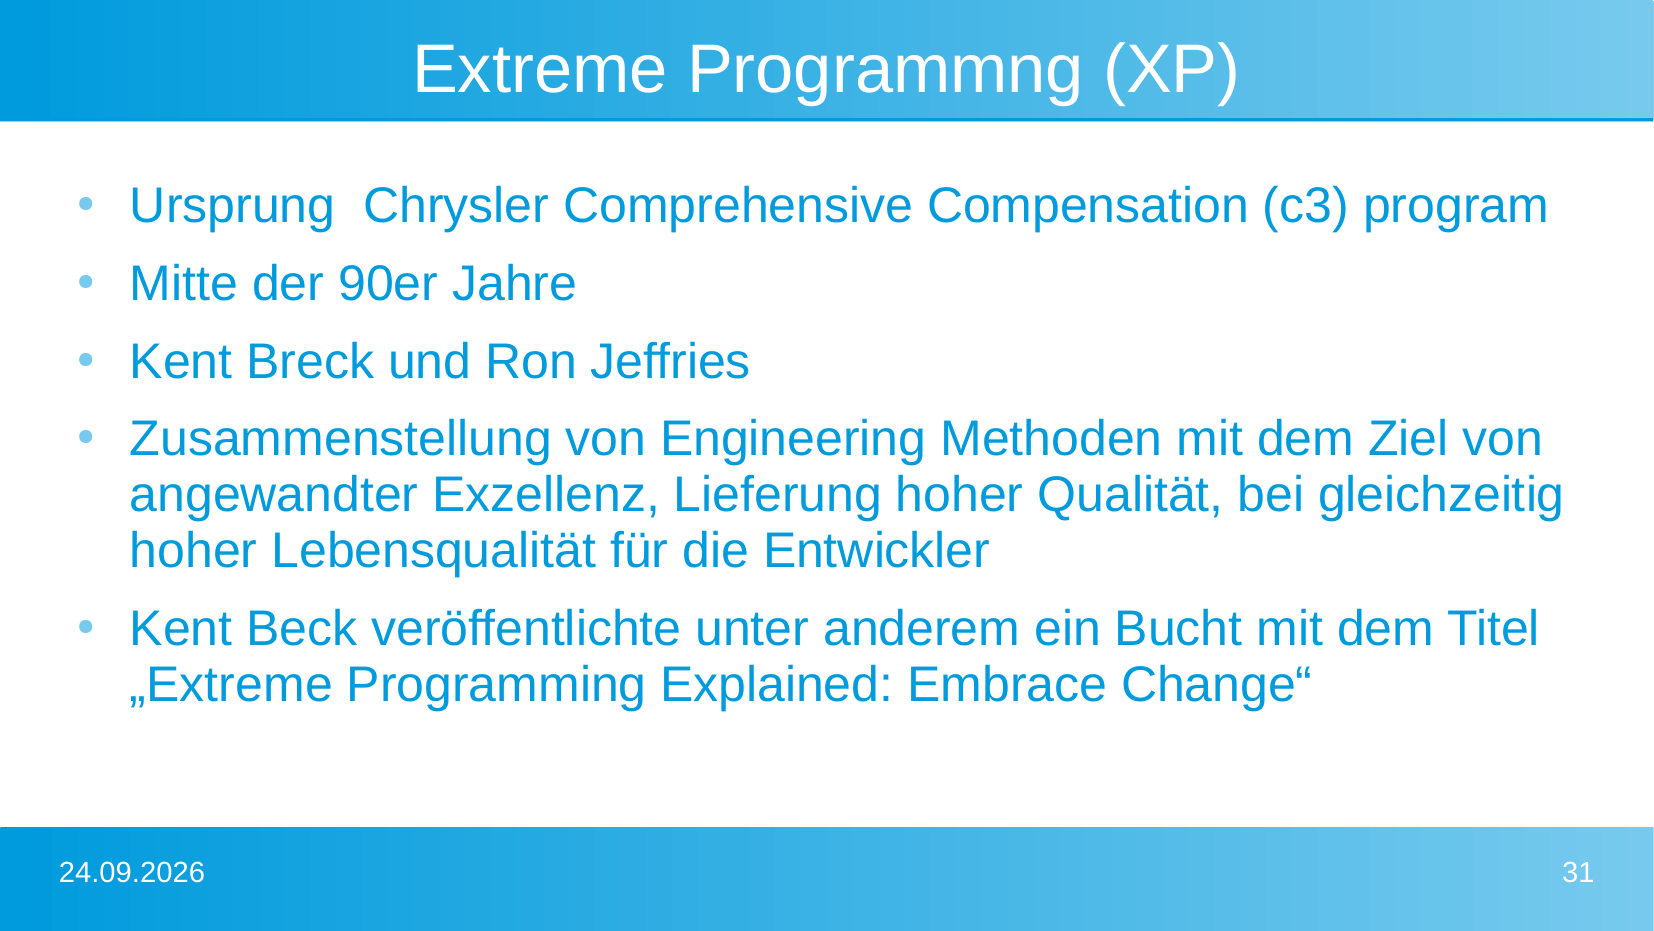

# Extreme Programmng (XP)
Ursprung Chrysler Comprehensive Compensation (c3) program
Mitte der 90er Jahre
Kent Breck und Ron Jeffries
Zusammenstellung von Engineering Methoden mit dem Ziel von angewandter Exzellenz, Lieferung hoher Qualität, bei gleichzeitig hoher Lebensqualität für die Entwickler
Kent Beck veröffentlichte unter anderem ein Bucht mit dem Titel „Extreme Programming Explained: Embrace Change“
31